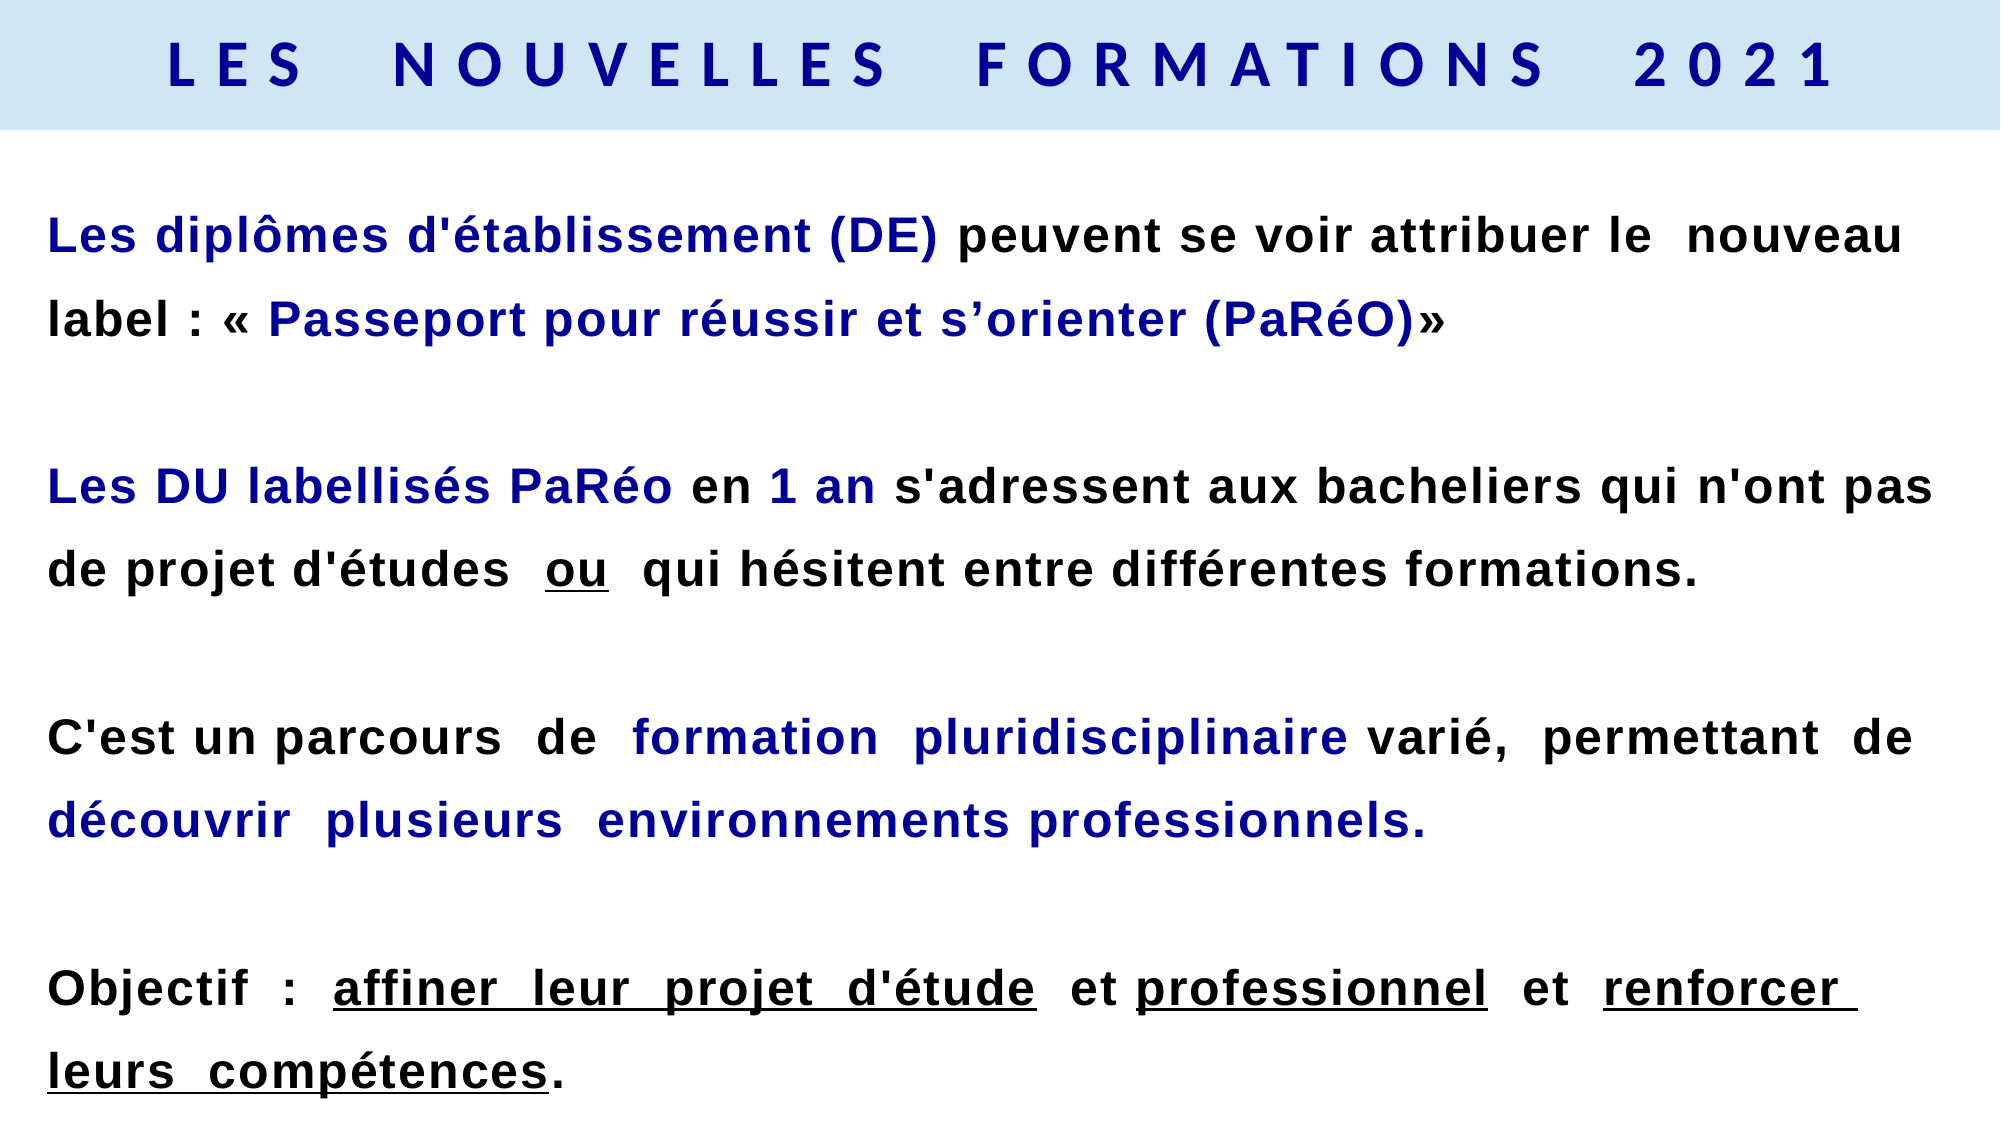

# LES NOUVELLES FORMATIONS 2021
Les diplômes d'établissement (DE) peuvent se voir attribuer le nouveau label : « Passeport pour réussir et s’orienter (PaRéO)»
Les DU labellisés PaRéo en 1 an s'adressent aux bacheliers qui n'ont pas de projet d'études ou qui hésitent entre différentes formations.
C'est un parcours de formation pluridisciplinaire varié, permettant de découvrir plusieurs environnements professionnels.
Objectif  : affiner leur projet d'étude et professionnel et renforcer leurs compétences.